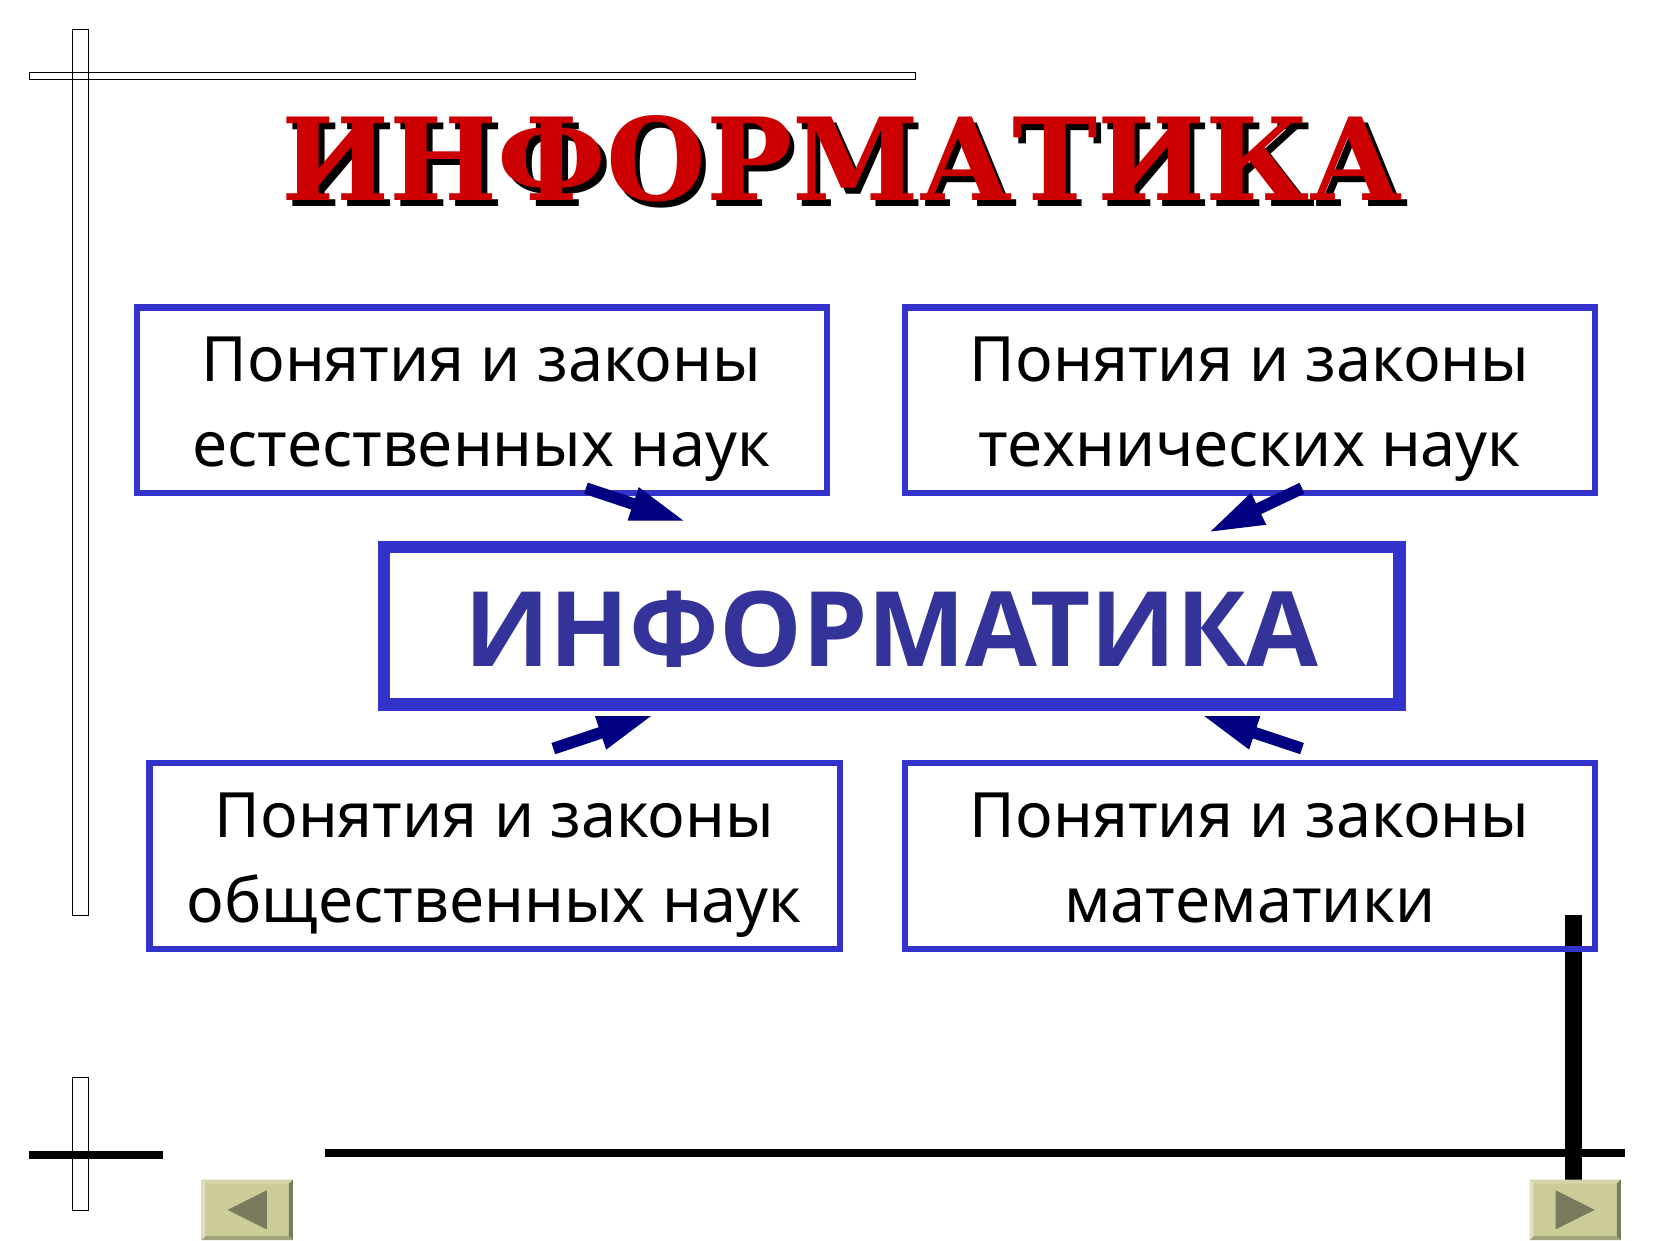

# ИНФОРМАТИКА
Понятия и законы естественных наук
Понятия и законы технических наук
ИНФОРМАТИКА
Понятия и законы общественных наук
Понятия и законы математики